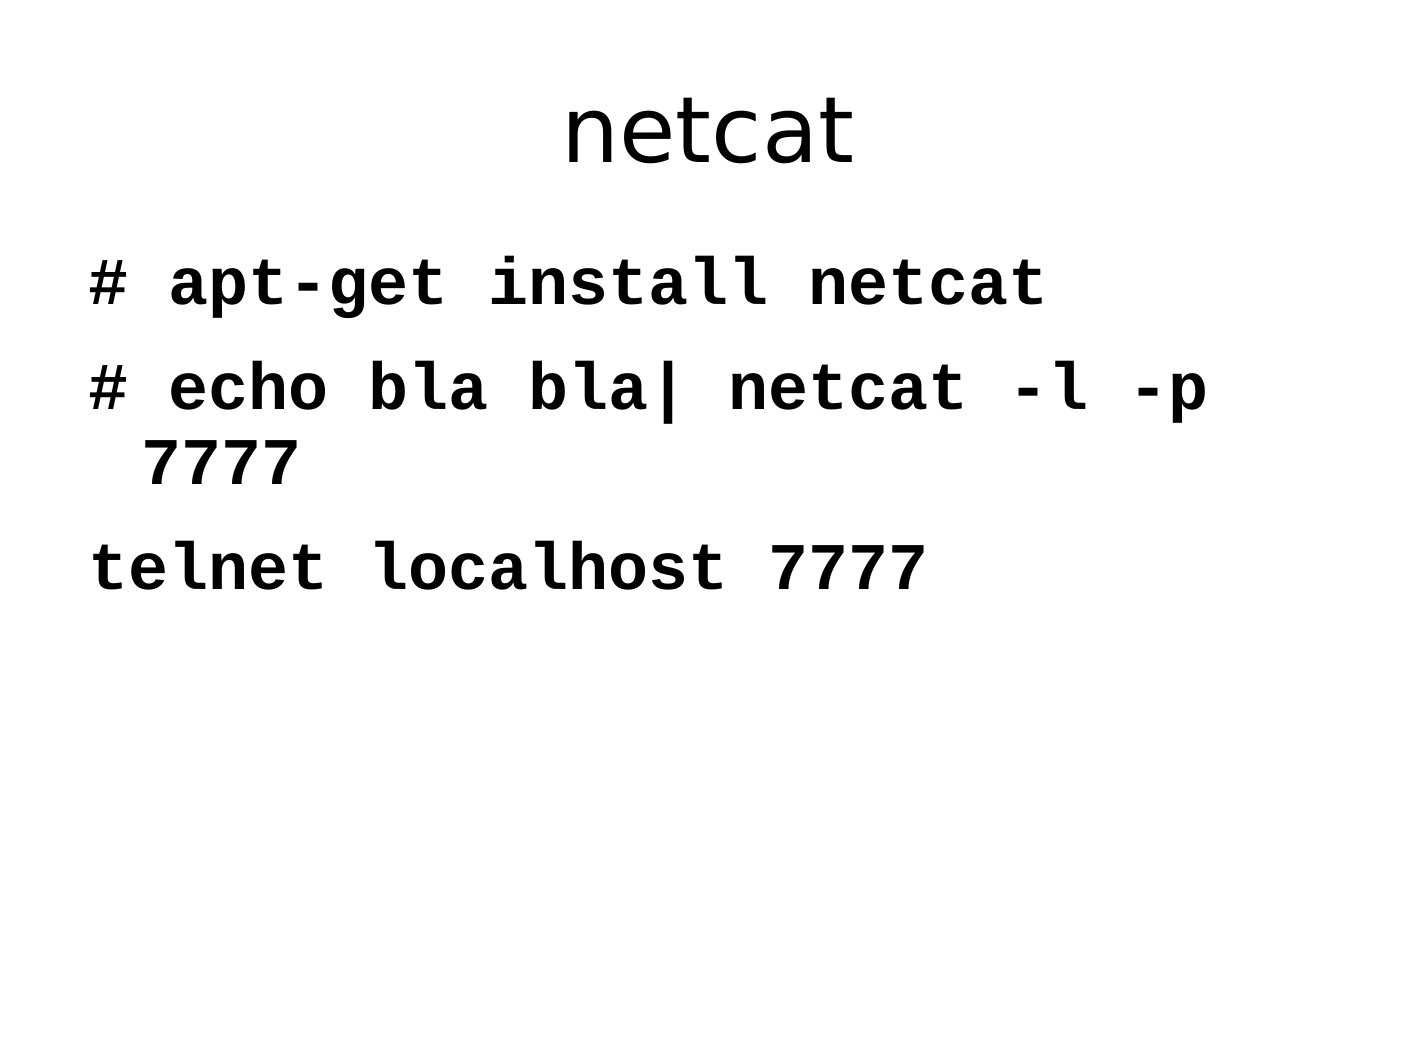

# netcat
# apt-get install netcat
# echo bla bla| netcat -l -p 7777
telnet localhost 7777